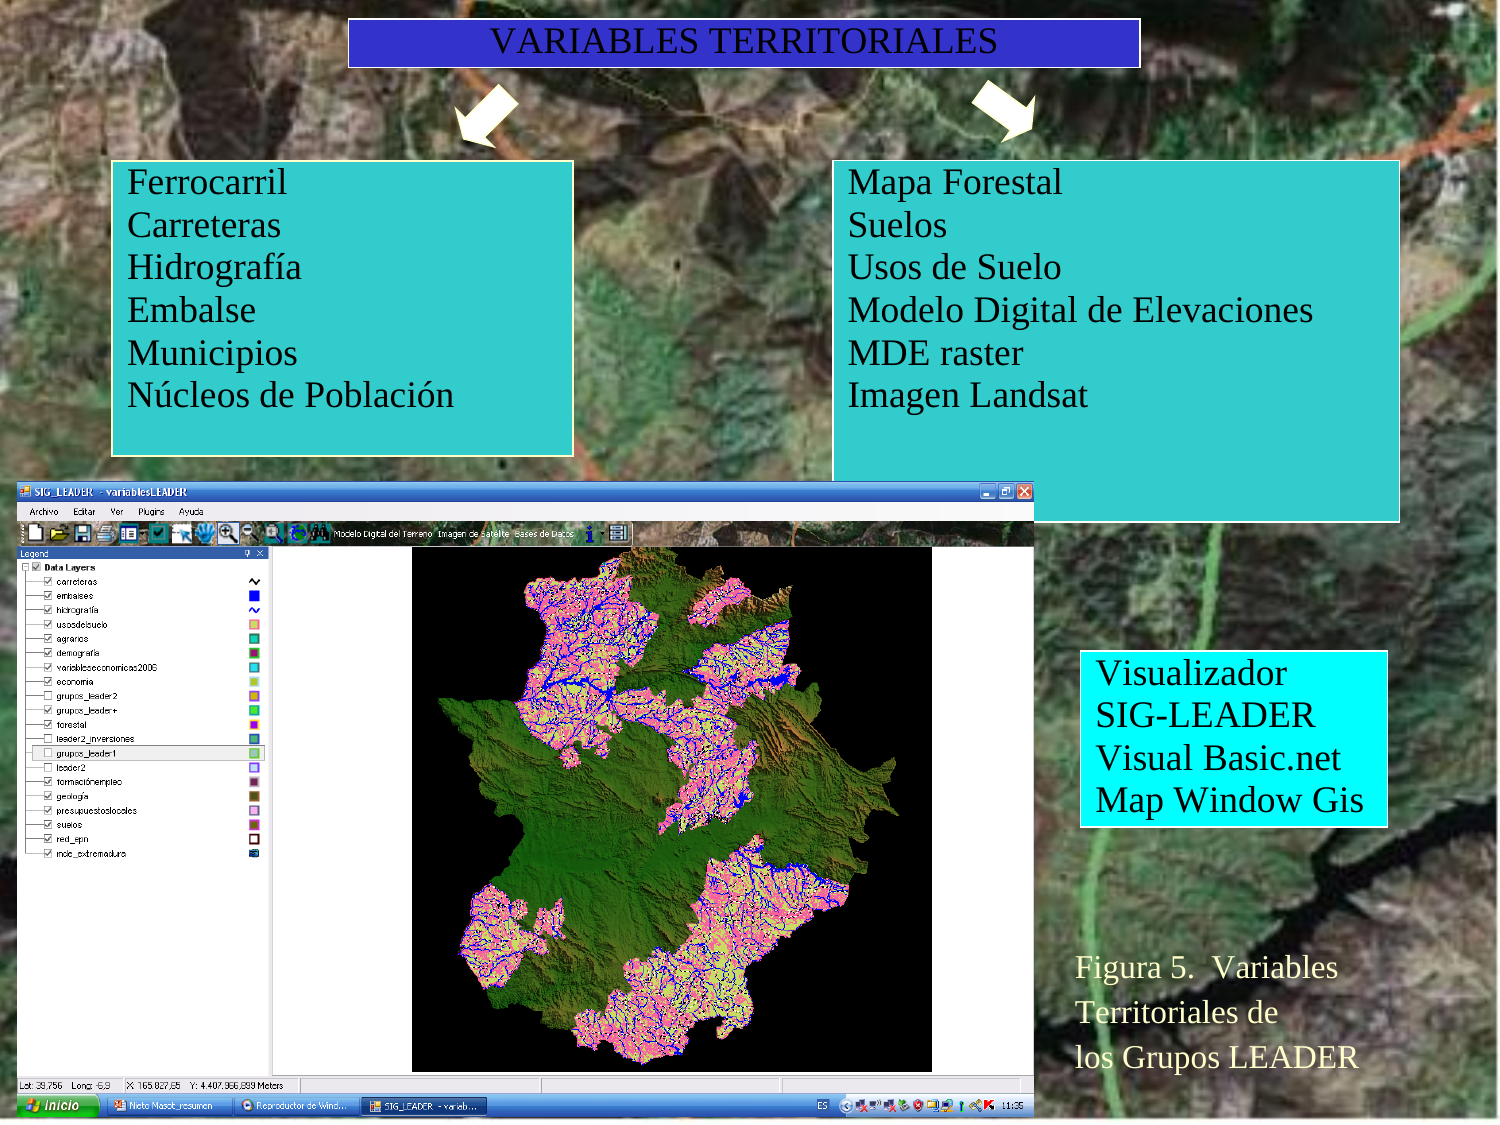

VARIABLES TERRITORIALES
# Ferrocarril
Carreteras
Hidrografía
Embalse
Municipios
Núcleos de Población
Mapa Forestal
Suelos
Usos de Suelo
Modelo Digital de Elevaciones
MDE raster
Imagen Landsat
Visualizador
SIG-LEADER
Visual Basic.net
Map Window Gis
Figura 5. Variables
Territoriales de
los Grupos LEADER